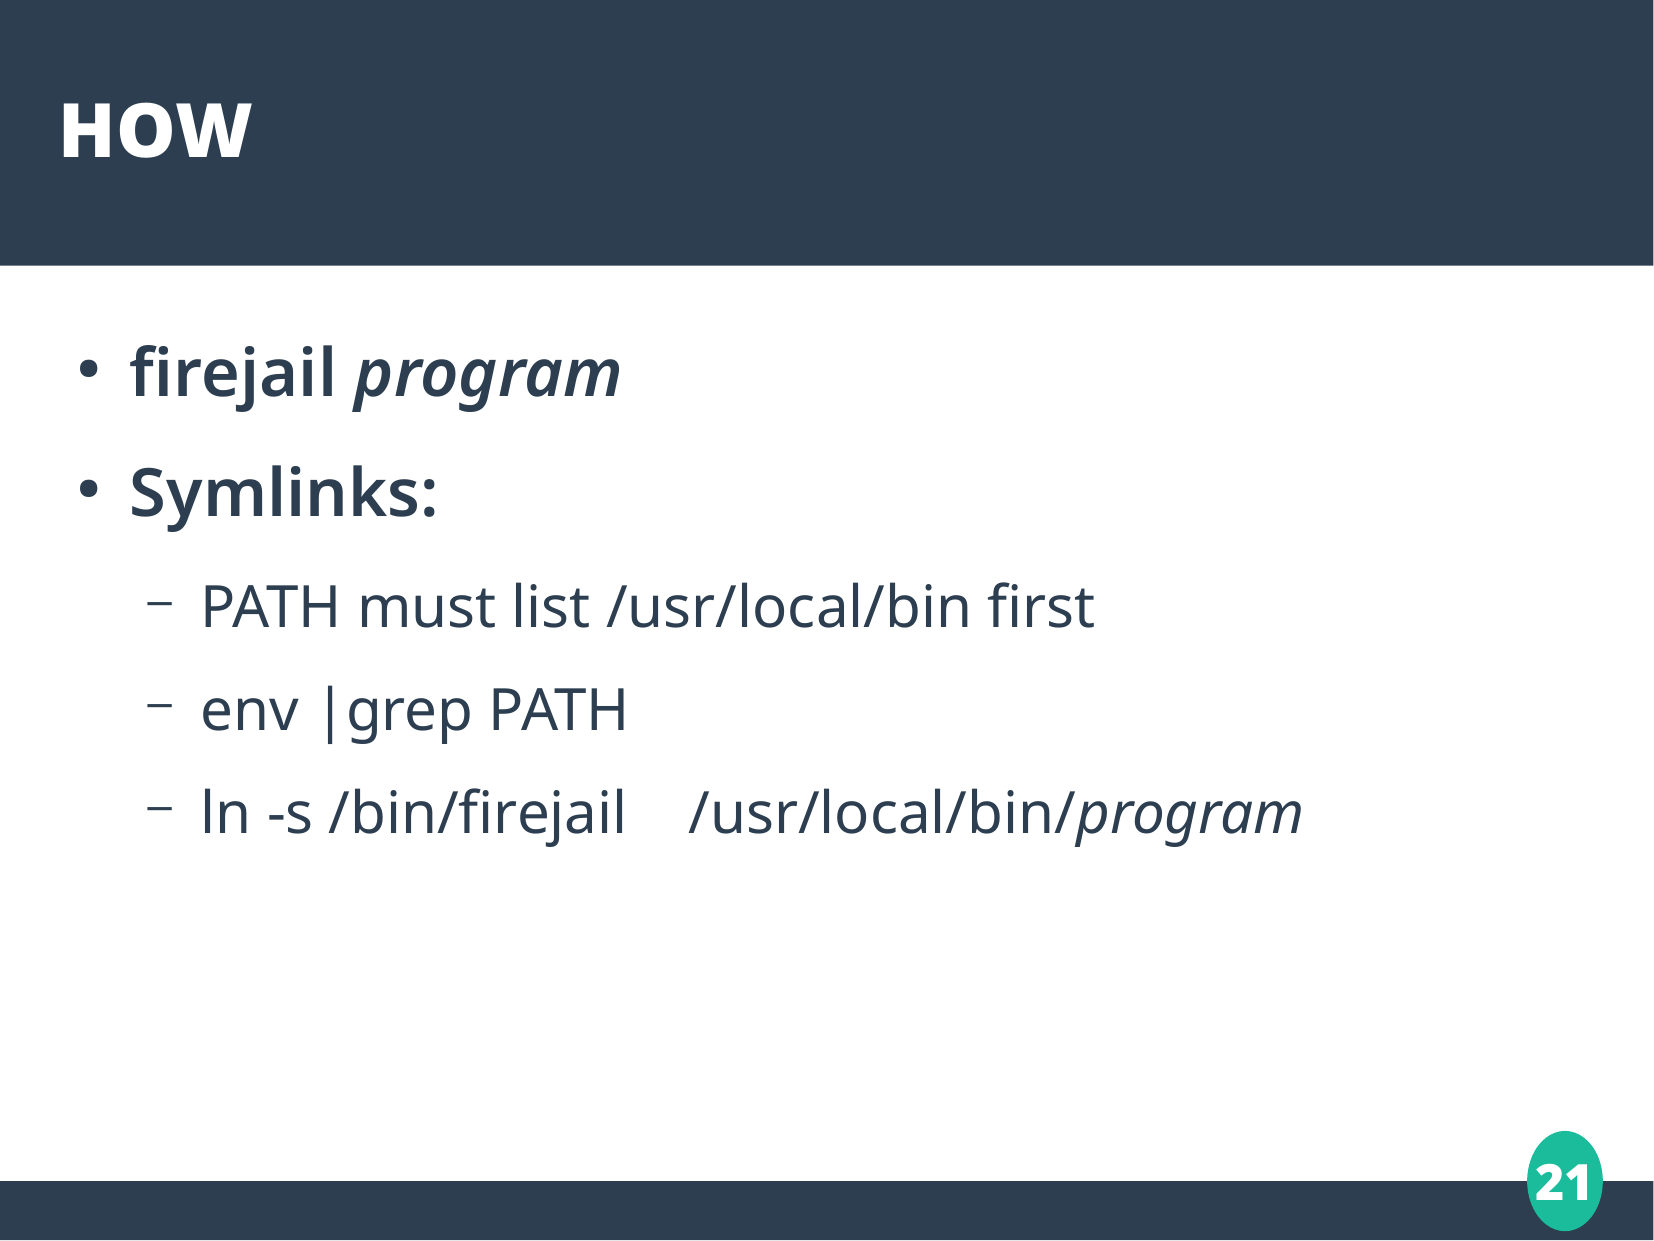

# HOW
firejail program
Symlinks:
PATH must list ​/usr/local/bin first
env |grep PATH
ln -s /bin/firejail /usr/local/bin/program